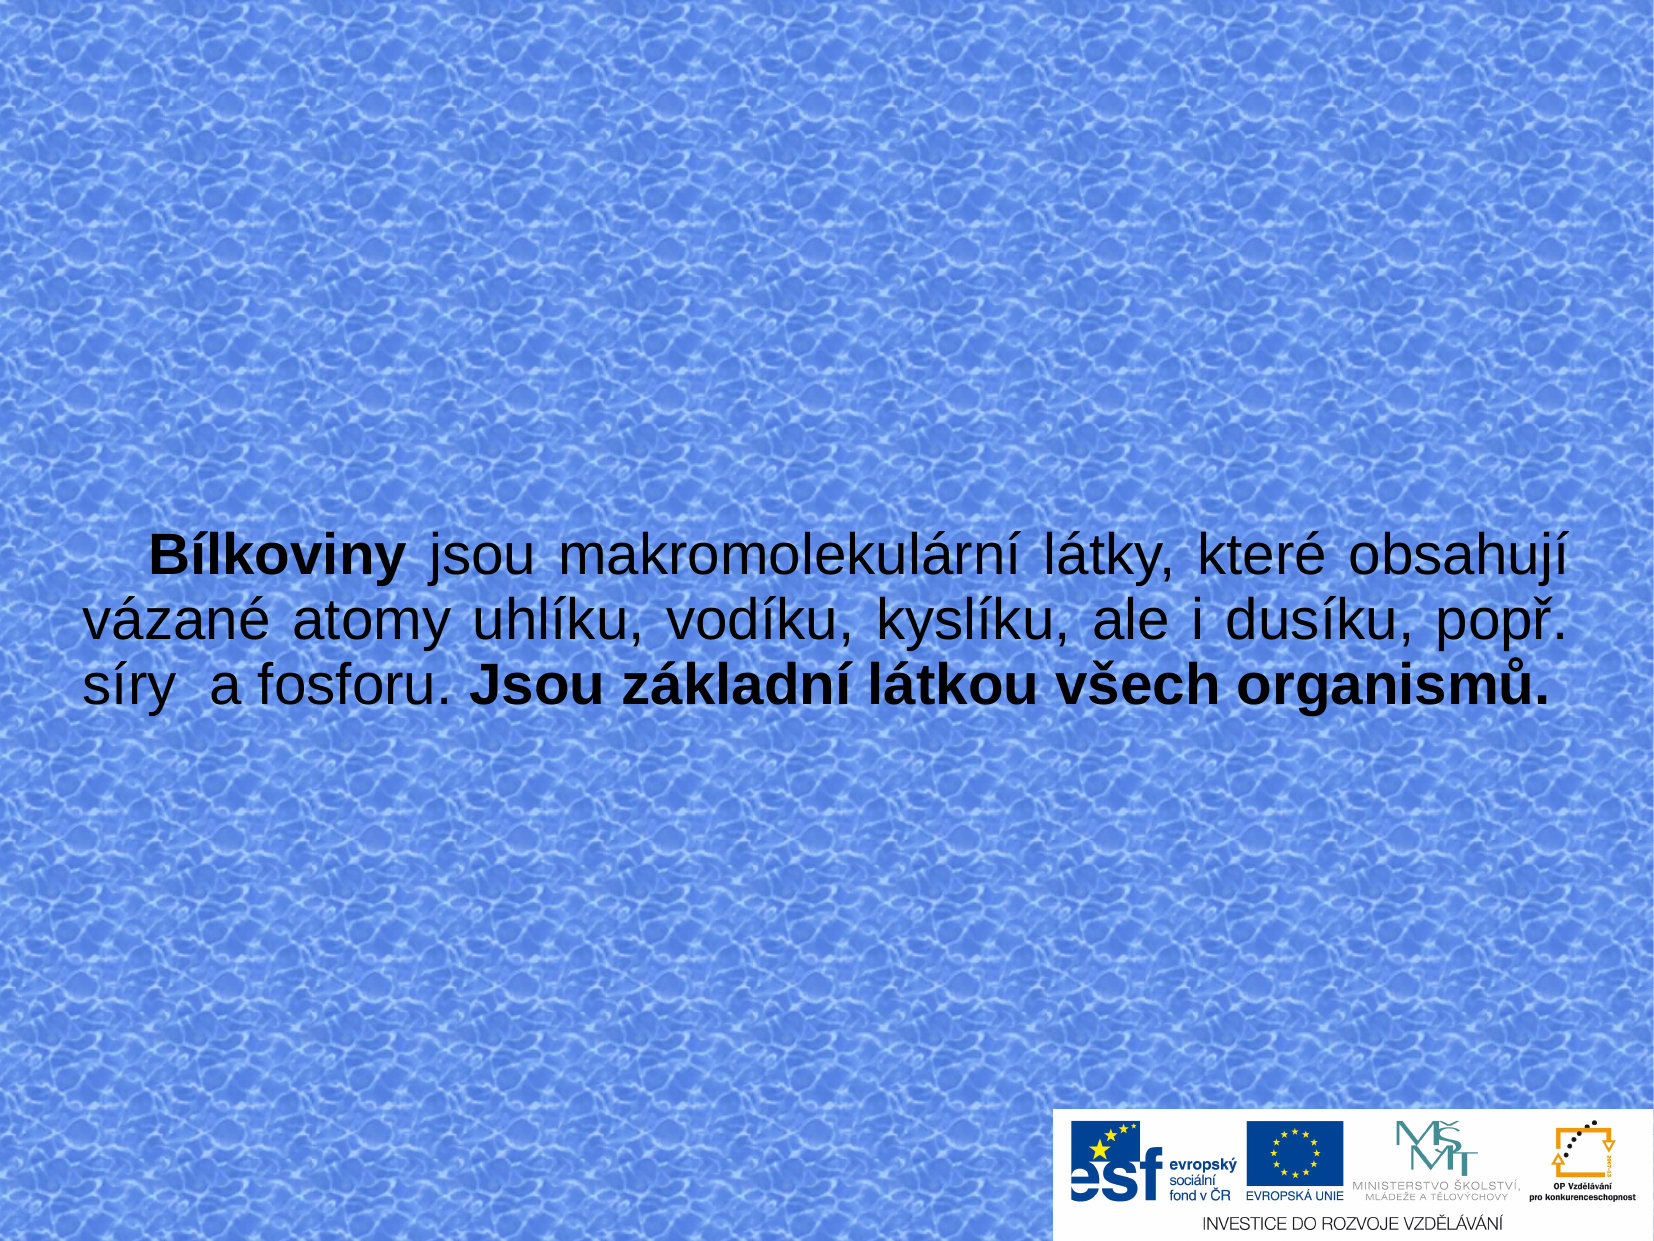

# Bílkoviny jsou makromolekulární látky, které obsahují vázané atomy uhlíku, vodíku, kyslíku, ale i dusíku, popř. síry a fosforu. Jsou základní látkou všech organismů.